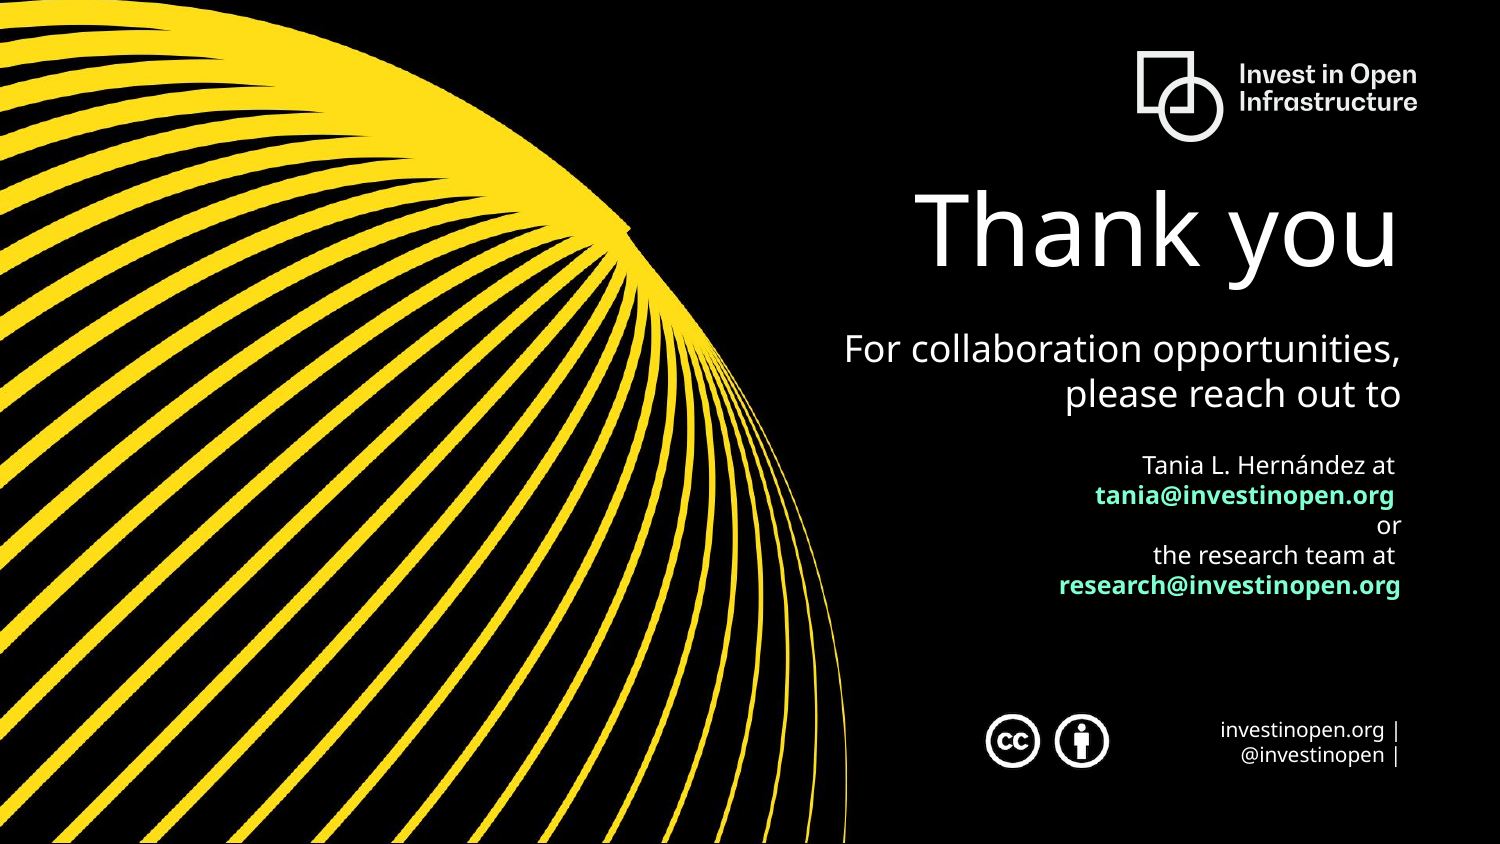

# Thank you
For collaboration opportunities, please reach out to
Tania L. Hernández at
tania@investinopen.org
or
the research team at
research@investinopen.org
investinopen.org |
@investinopen |